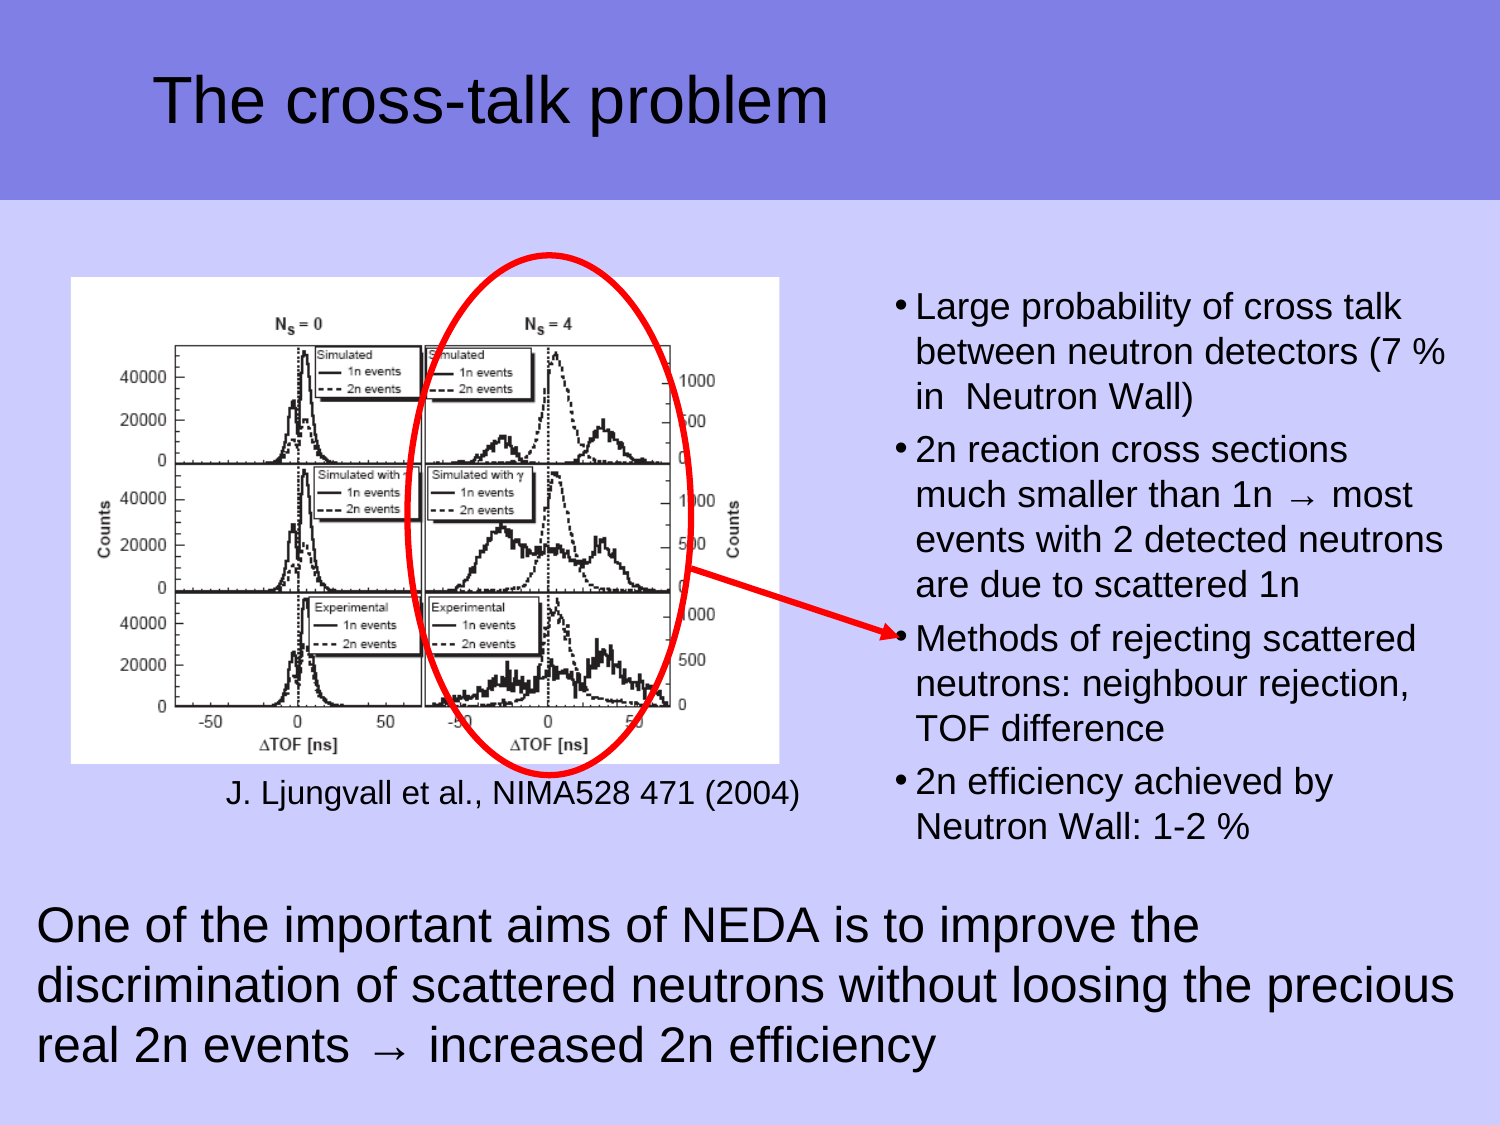

# The cross-talk problem
Large probability of cross talk between neutron detectors (7 % in Neutron Wall)
2n reaction cross sections much smaller than 1n → most events with 2 detected neutrons are due to scattered 1n
Methods of rejecting scattered neutrons: neighbour rejection, TOF difference
2n efficiency achieved by Neutron Wall: 1-2 %
J. Ljungvall et al., NIMA528 471 (2004)
One of the important aims of NEDA is to improve the discrimination of scattered neutrons without loosing the precious real 2n events → increased 2n efficiency